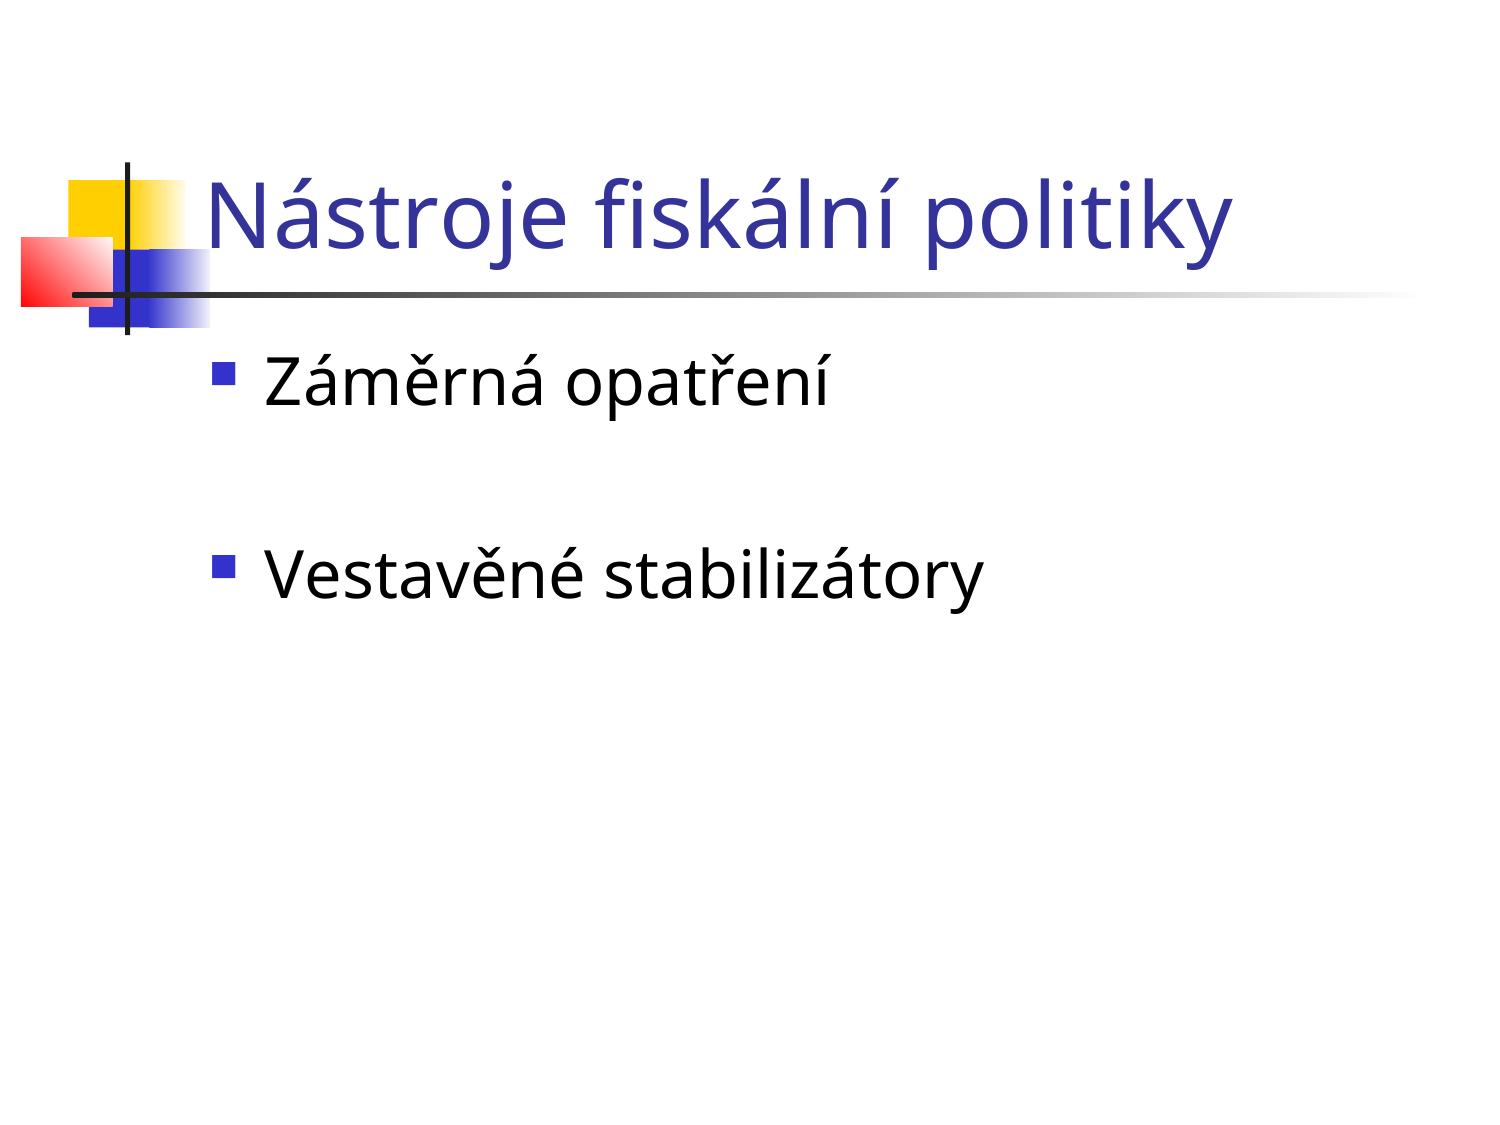

# Nástroje fiskální politiky
Záměrná opatření
Vestavěné stabilizátory